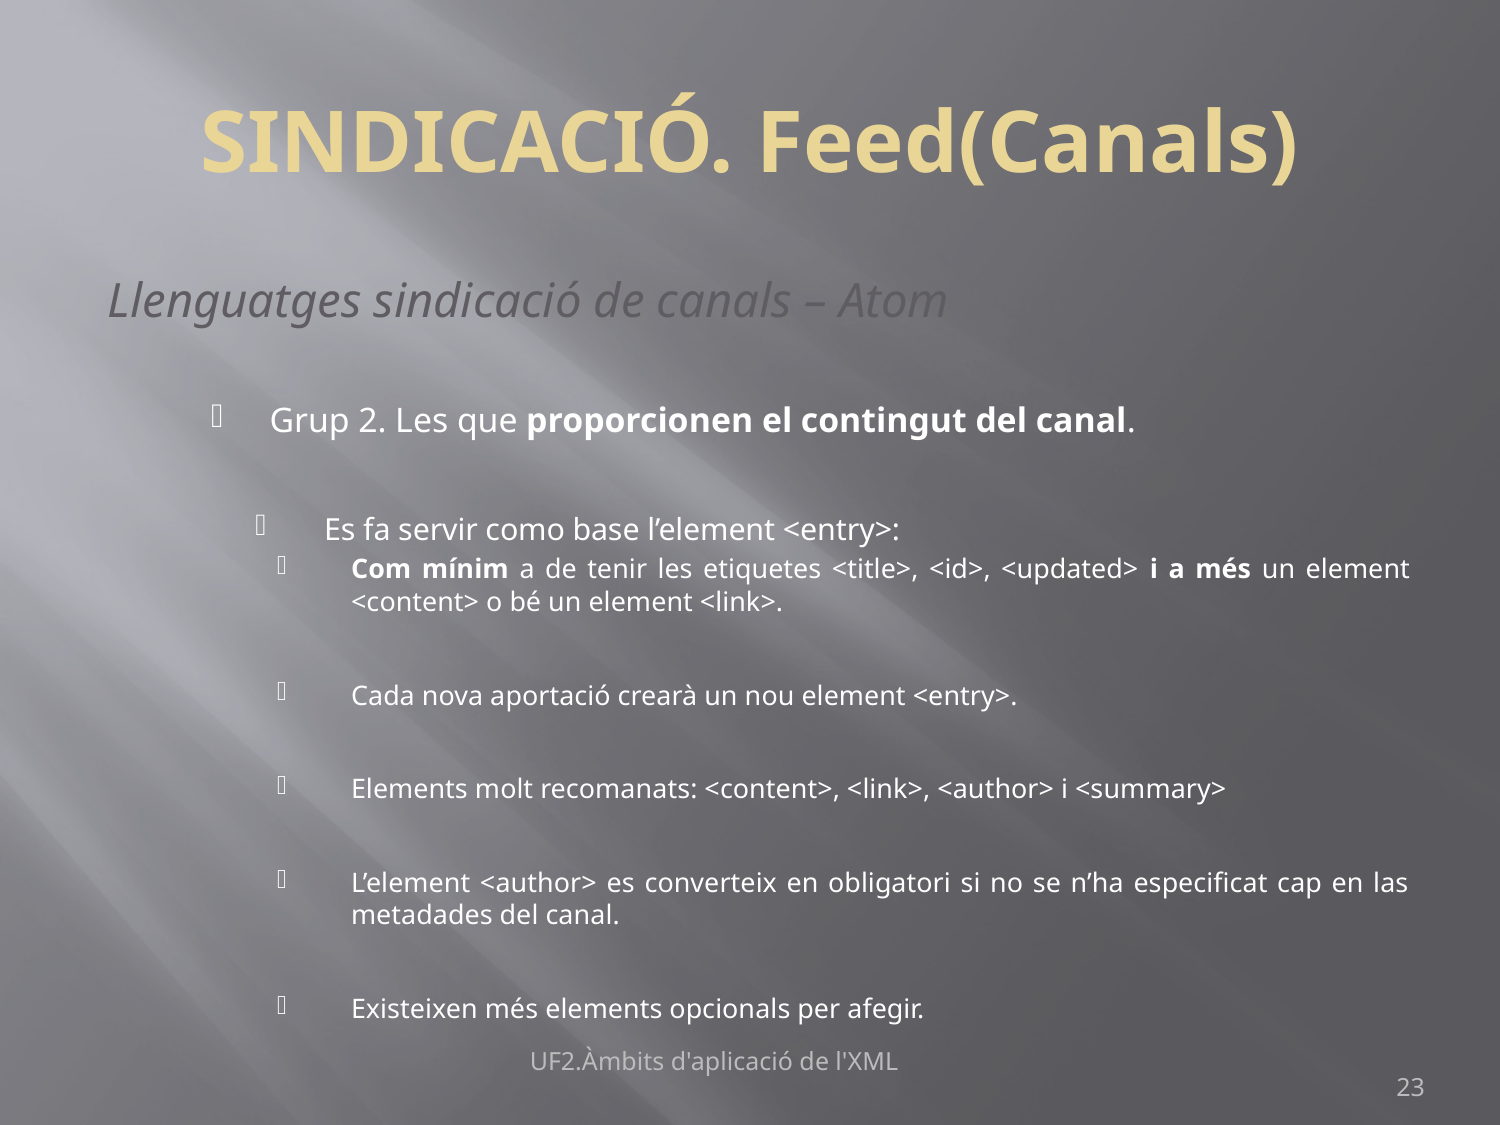

# SINDICACIÓ. Feed(Canals)
Llenguatges sindicació de canals – Atom
Grup 2. Les que proporcionen el contingut del canal.
Es fa servir como base l’element <entry>:
Com mínim a de tenir les etiquetes <title>, <id>, <updated> i a més un element <content> o bé un element <link>.
Cada nova aportació crearà un nou element <entry>.
Elements molt recomanats: <content>, <link>, <author> i <summary>
L’element <author> es converteix en obligatori si no se n’ha especificat cap en las metadades del canal.
Existeixen més elements opcionals per afegir.
UF2.Àmbits d'aplicació de l'XML